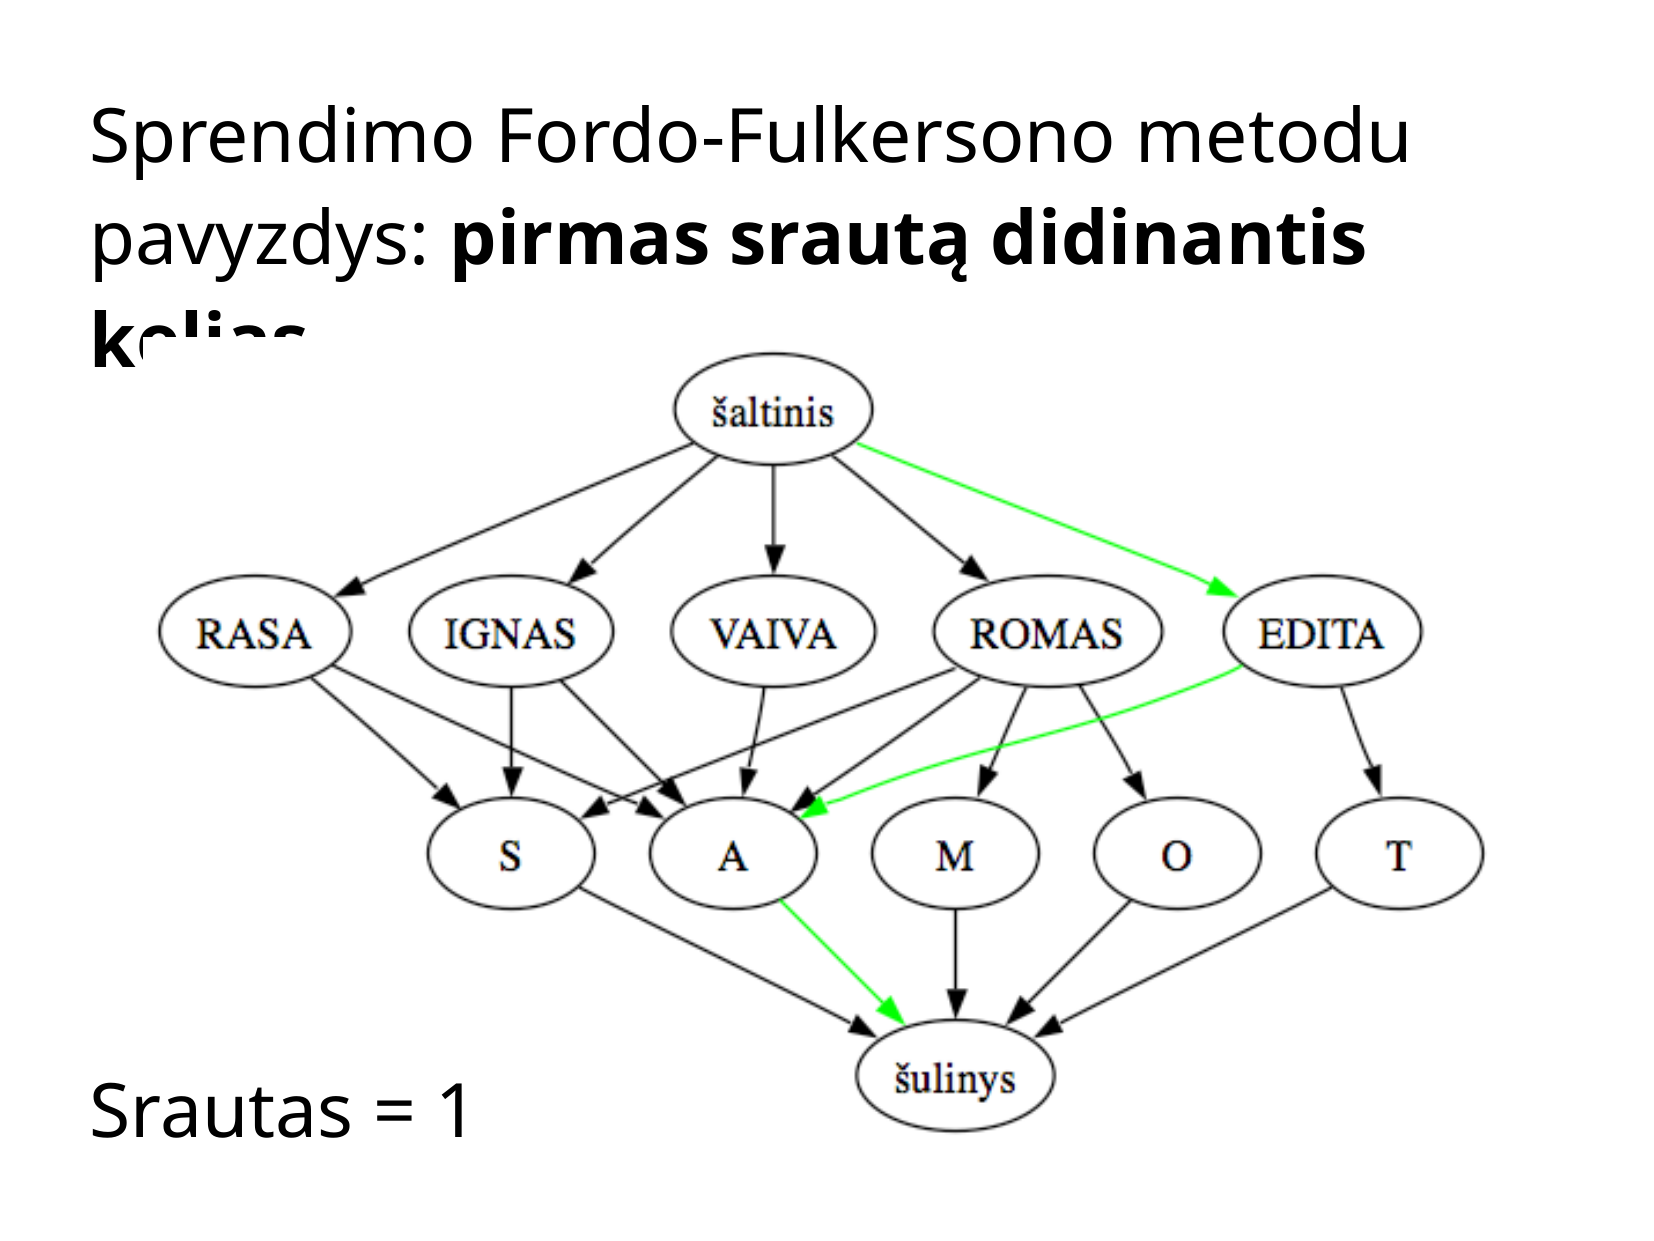

Sprendimo Fordo-Fulkersono metodu pavyzdys: pirmas srautą didinantis kelias.
Srautas = 1